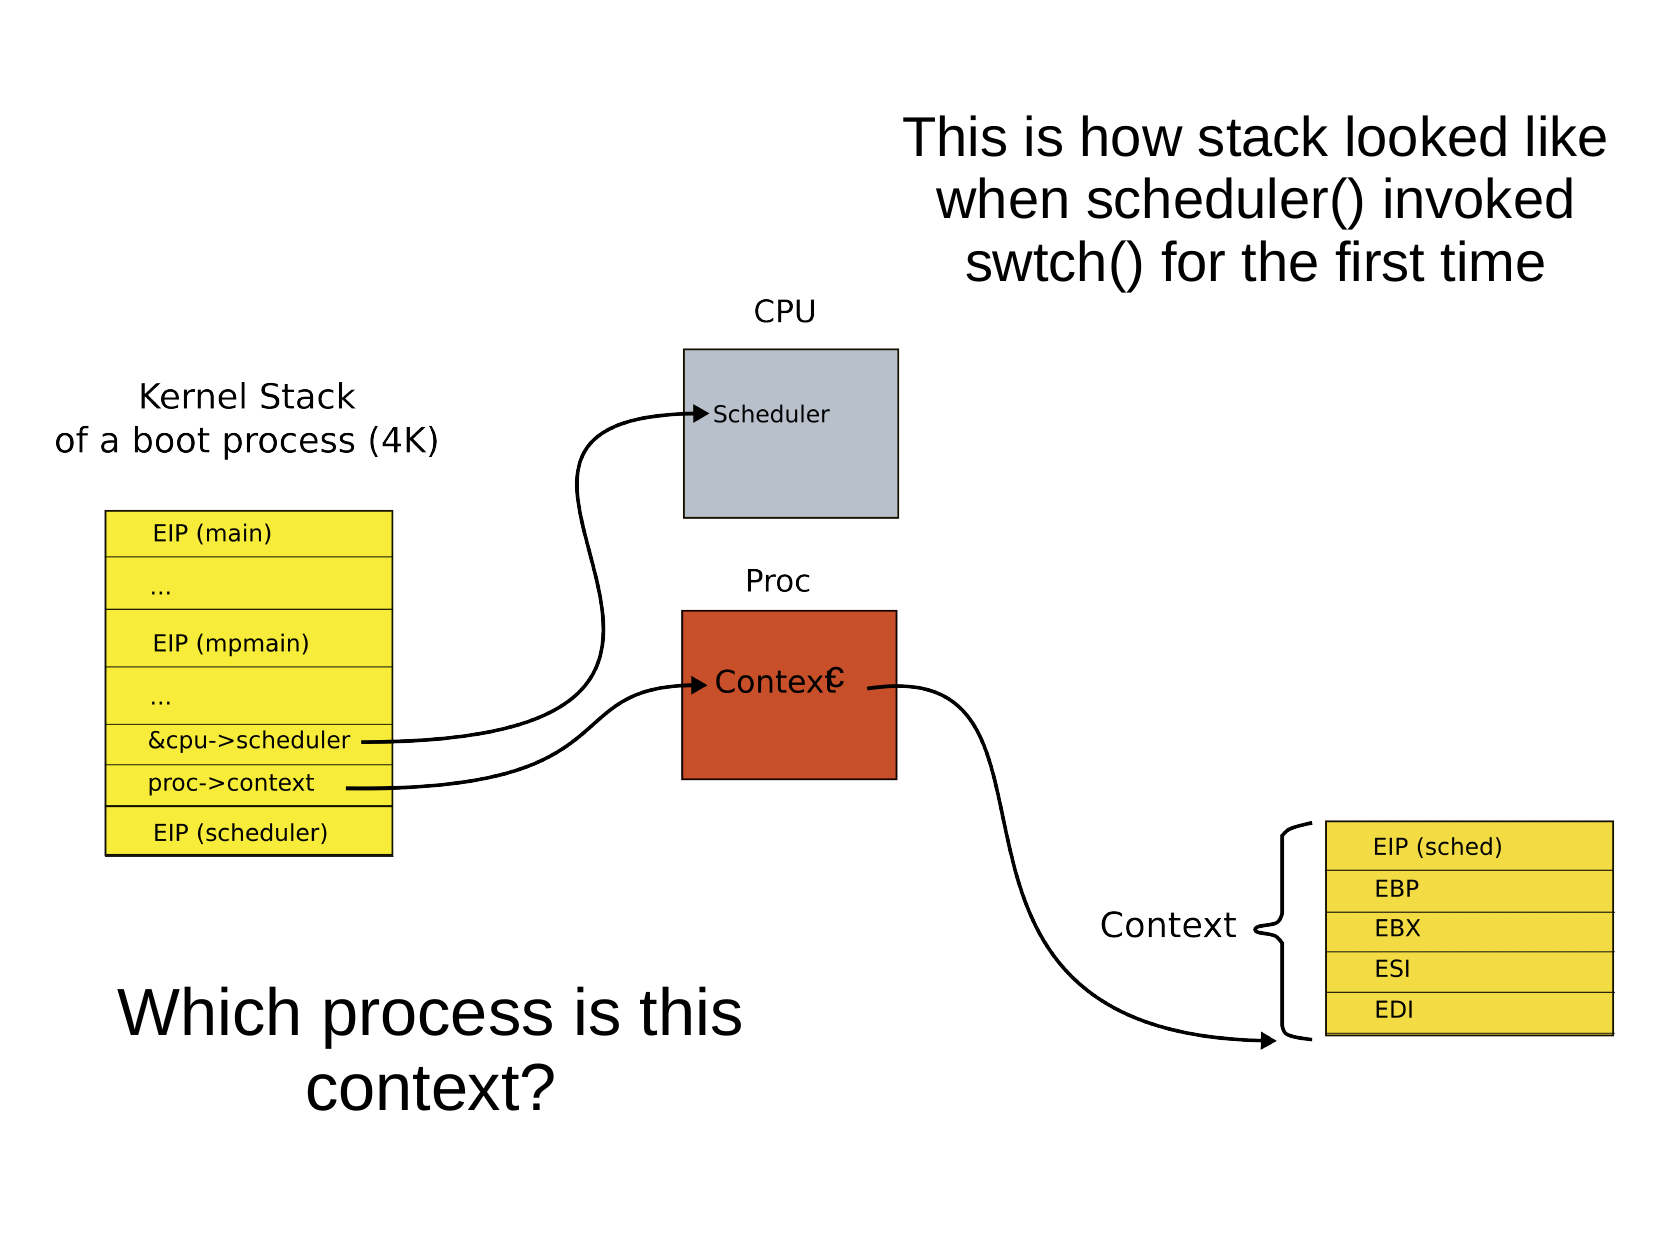

#
This is how stack looked like when scheduler() invoked swtch() for the first time
c
Which process is this context?